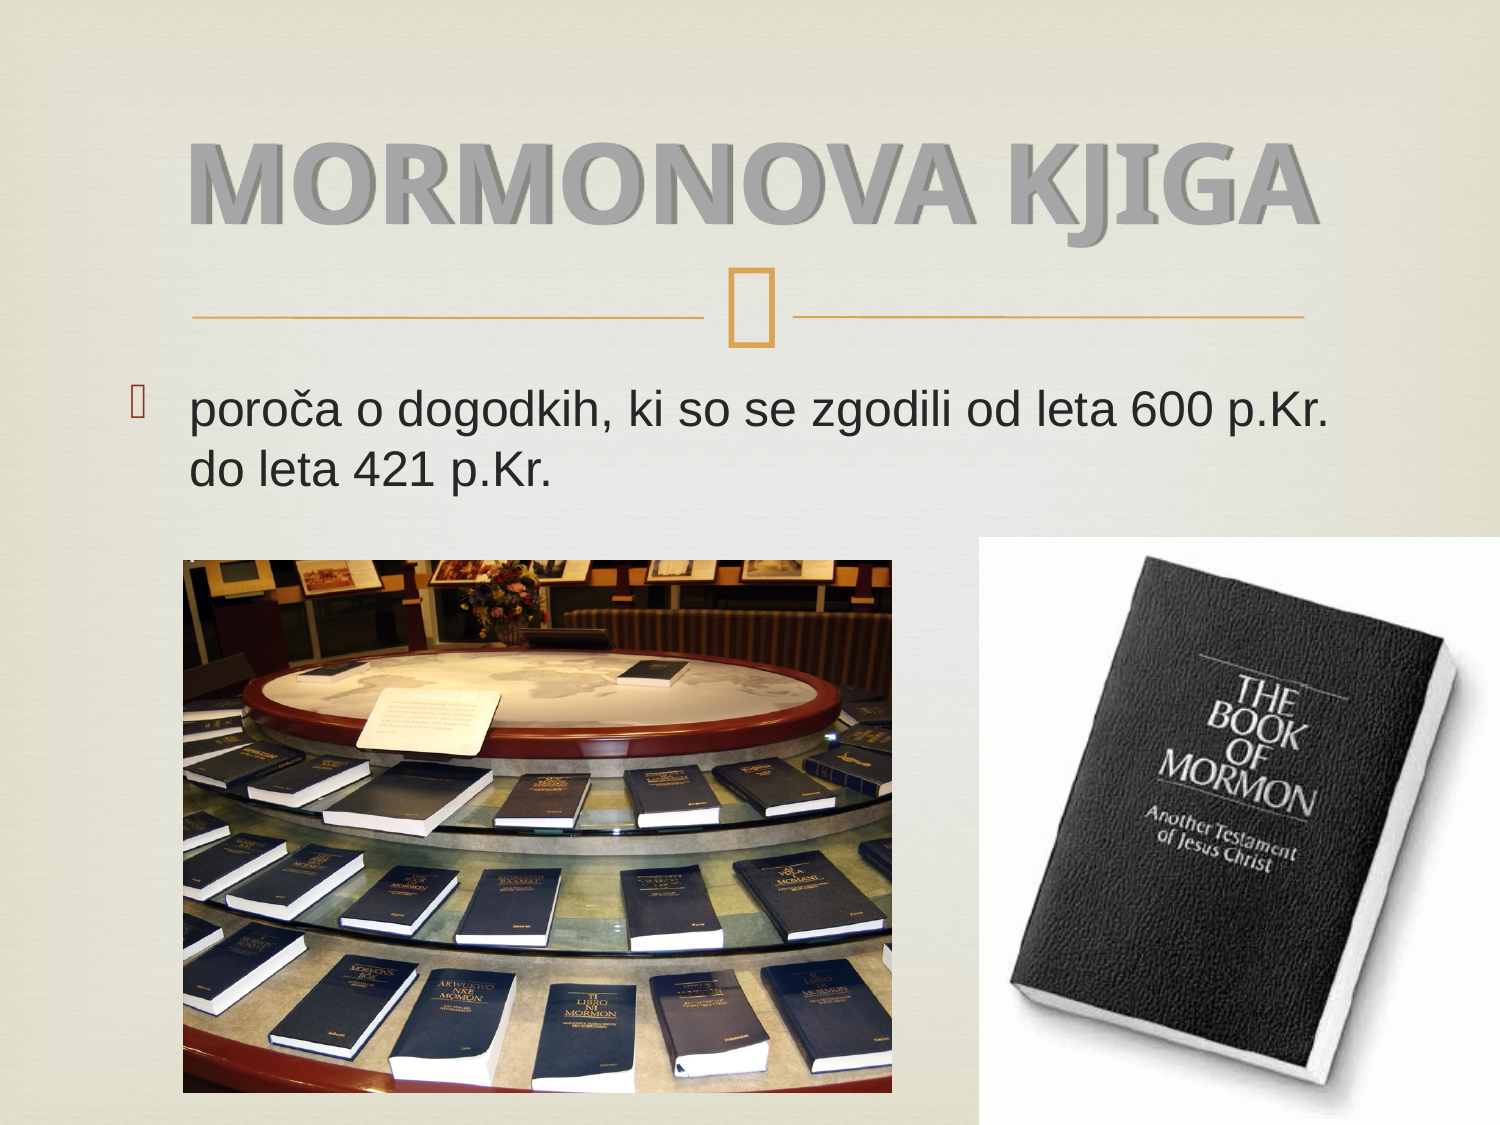

MORMONOVA KJIGA
# poroča o dogodkih, ki so se zgodili od leta 600 p.Kr. do leta 421 p.Kr.